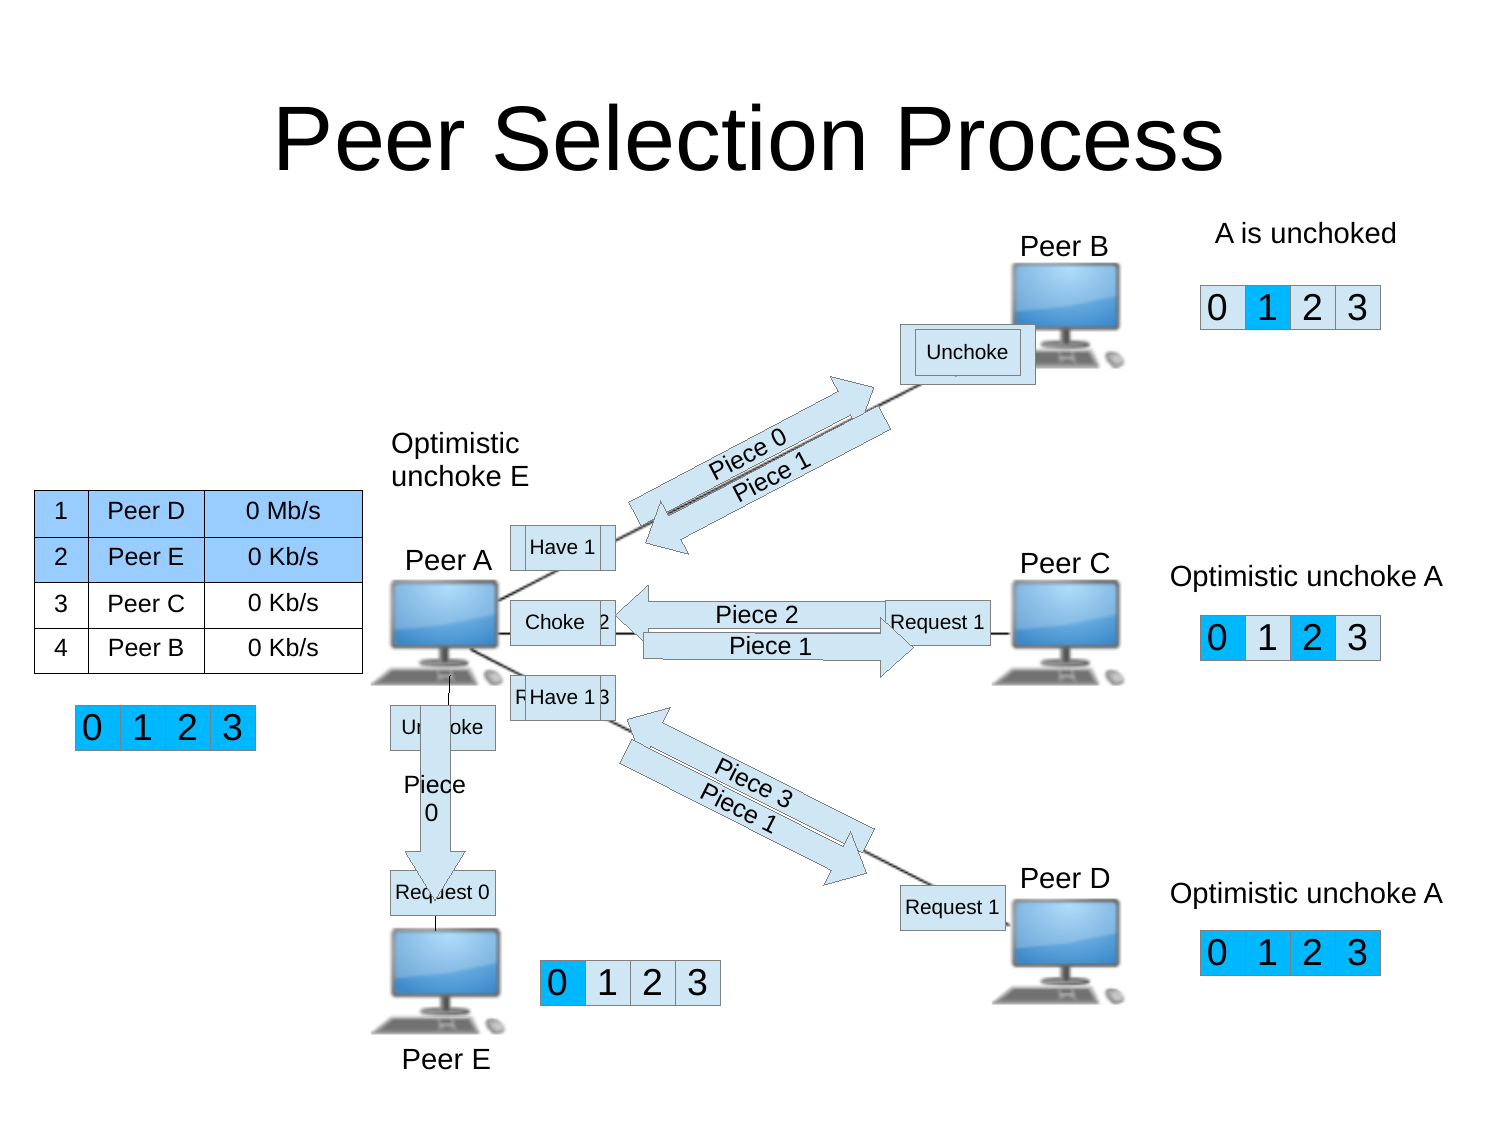

# Peer Selection Process
A is unchoked
Peer B
1
0
 2
1
 3
2
3
Interested
Request 0
Unchoke
Optimistic unchoke E
Piece 0
Piece 1
| 1 | Peer B | 0 Kb/s |
| --- | --- | --- |
| 2 | Peer C | 0 Kb/s |
| 3 | Peer D | 0 Kb/s |
| 1 | Peer B | 0 Kb/s |
| --- | --- | --- |
| 2 | Peer C | 0 Kb/s |
| 3 | Peer D | 0 Kb/s |
| 1 | Peer C | 750 Kb/s |
| --- | --- | --- |
| 2 | Peer B | 0 Kb/s |
| 3 | Peer D | 0 Kb/s |
| 1 | Peer C | 750 Kb/s |
| --- | --- | --- |
| 2 | Peer B | 500 Kb/s |
| 3 | Peer D | 0 Kb/s |
| 1 | Peer C | 750 Kb/s |
| --- | --- | --- |
| 2 | Peer B | 500 Kb/s |
| 3 | Peer D | 1 Mb/s |
| 1 | Peer D | 1 Mb/s |
| --- | --- | --- |
| 2 | Peer C | 750 Kb/s |
| 3 | Peer B | 500 Kb/s |
| 1 | Peer D | 1 Mb/s |
| --- | --- | --- |
| 2 | Peer C | 750 Kb/s |
| 3 | Peer B | 0 Kb/s |
| 1 | Peer D | 1 Mb/s |
| --- | --- | --- |
| 2 | Peer C | 750 Kb/s |
| 3 | Peer B | 0 Kb/s |
| 4 | Peer E | 0 Kb/s |
| 1 | Peer D | 1 Mb/s |
| --- | --- | --- |
| 2 | Peer E | 0 Kb/s |
| 3 | Peer C | 750 Kb/s |
| 4 | Peer B | 0 Kb/s |
| 1 | Peer D | 1 Mb/s |
| --- | --- | --- |
| 2 | Peer E | 0 Kb/s |
| 3 | Peer C | 0 Kb/s |
| 4 | Peer B | 0 Kb/s |
| 1 | Peer D | 0 Mb/s |
| --- | --- | --- |
| 2 | Peer E | 0 Kb/s |
| 3 | Peer C | 0 Kb/s |
| 4 | Peer B | 0 Kb/s |
Have 0
Request 1
Choke
Have 1
Peer A
Peer C
Optimistic unchoke A
Piece 0
Piece 2
Request 0
Have 0
Request 2
Choke
Have 1
Unchoke
Request 1
1
0
 2
1
 3
2
3
Piece 1
Have 0
Request 3
Have 1
1
0
0
 2
1
1
 3
2
2
2
3
3
Unchoke
Piece
0
Piece 3
Piece 1
Peer D
Request 0
Optimistic unchoke A
Unchoke
Request 1
1
0
 2
1
1
 3
2
3
1
0
0
0
 2
1
1
 3
2
3
Peer E